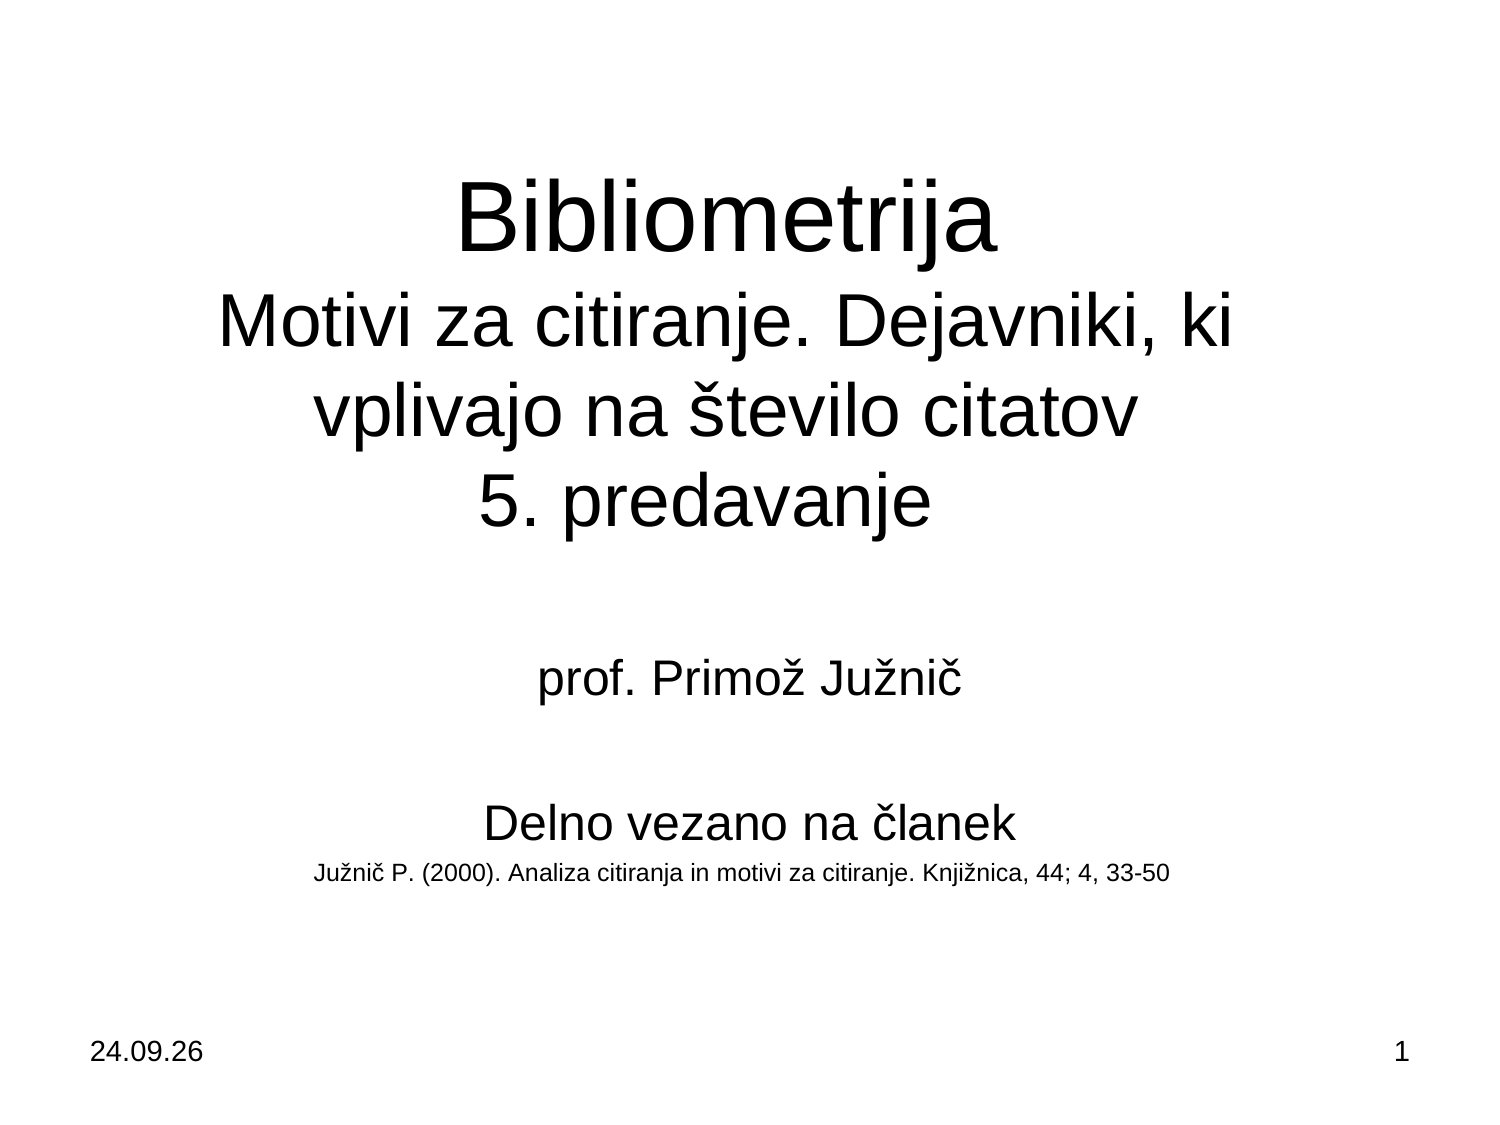

# Bibliometrija Motivi za citiranje. Dejavniki, ki vplivajo na število citatov 5. predavanje
prof. Primož Južnič
Delno vezano na članek
Južnič P. (2000). Analiza citiranja in motivi za citiranje. Knjižnica, 44; 4, 33-50